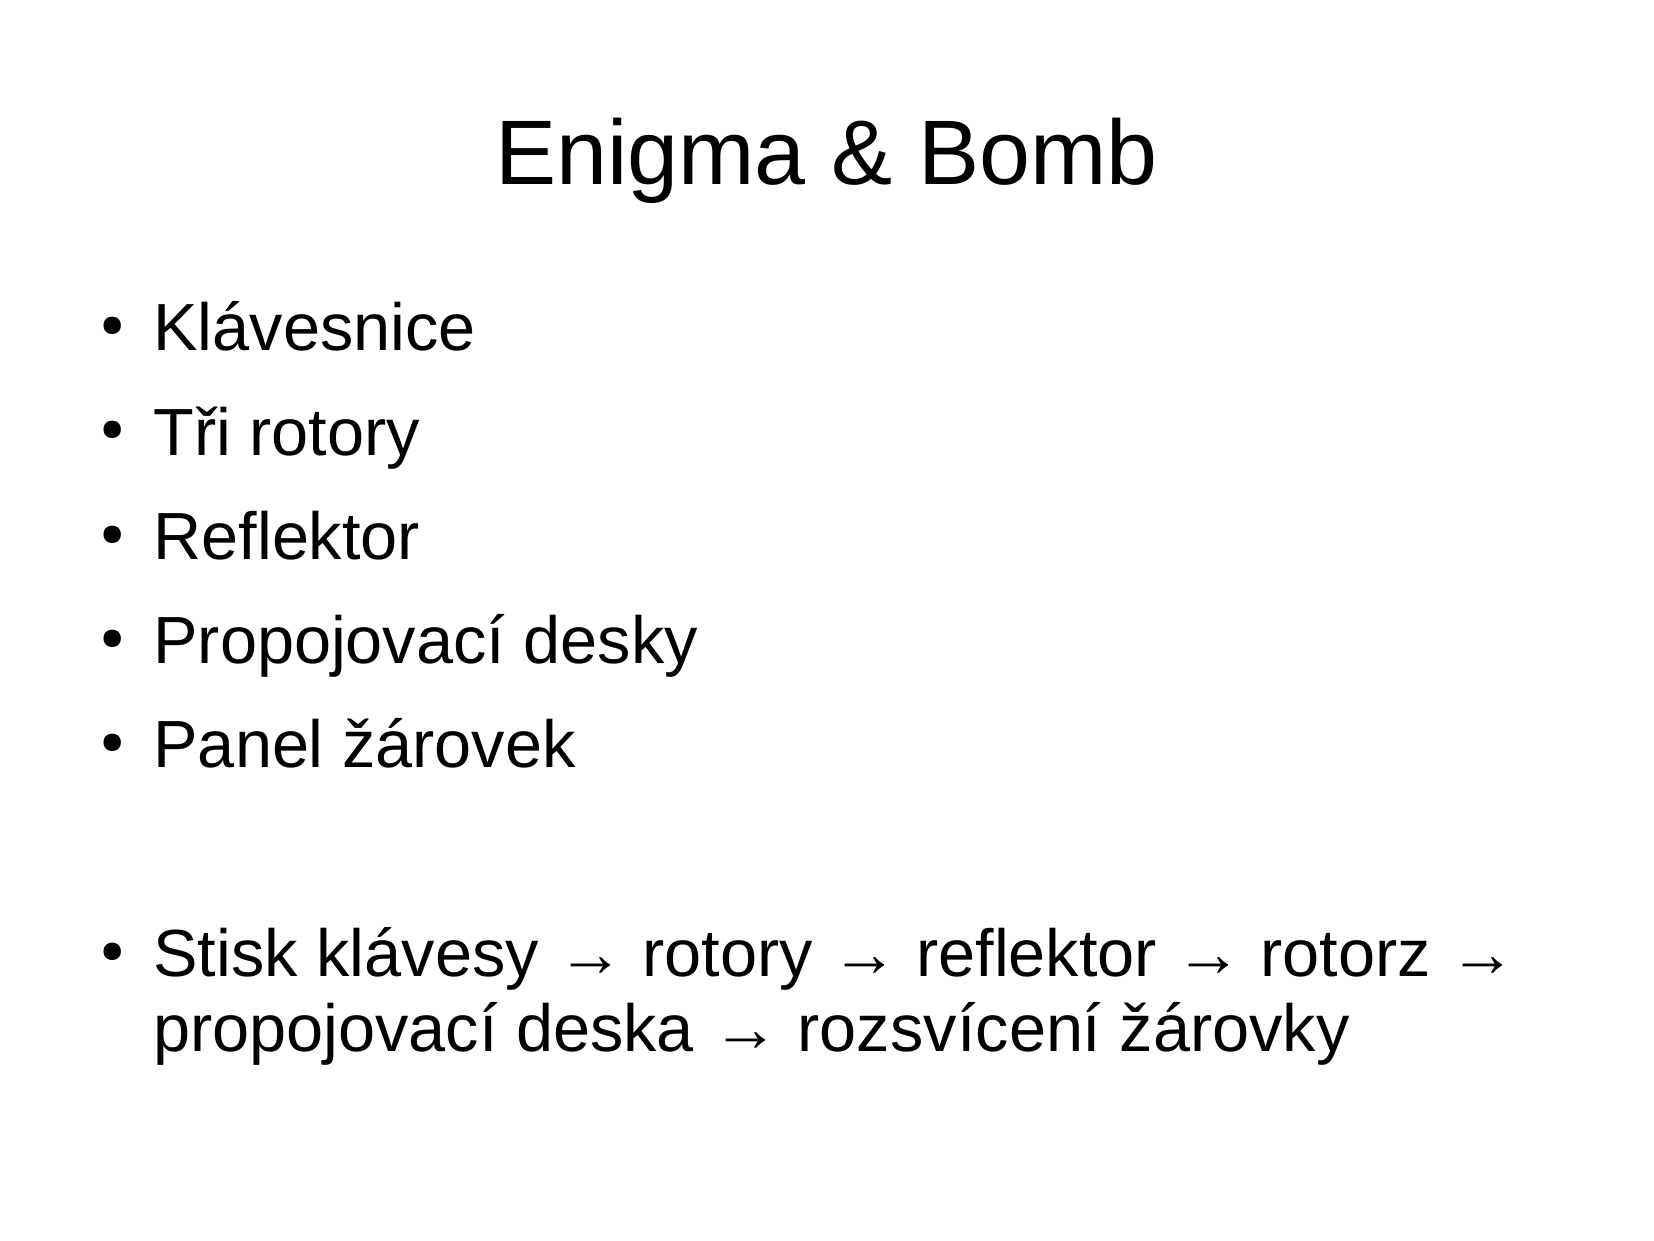

# Enigma & Bomb
Klávesnice
Tři rotory
Reflektor
Propojovací desky
Panel žárovek
Stisk klávesy → rotory → reflektor → rotorz → propojovací deska → rozsvícení žárovky